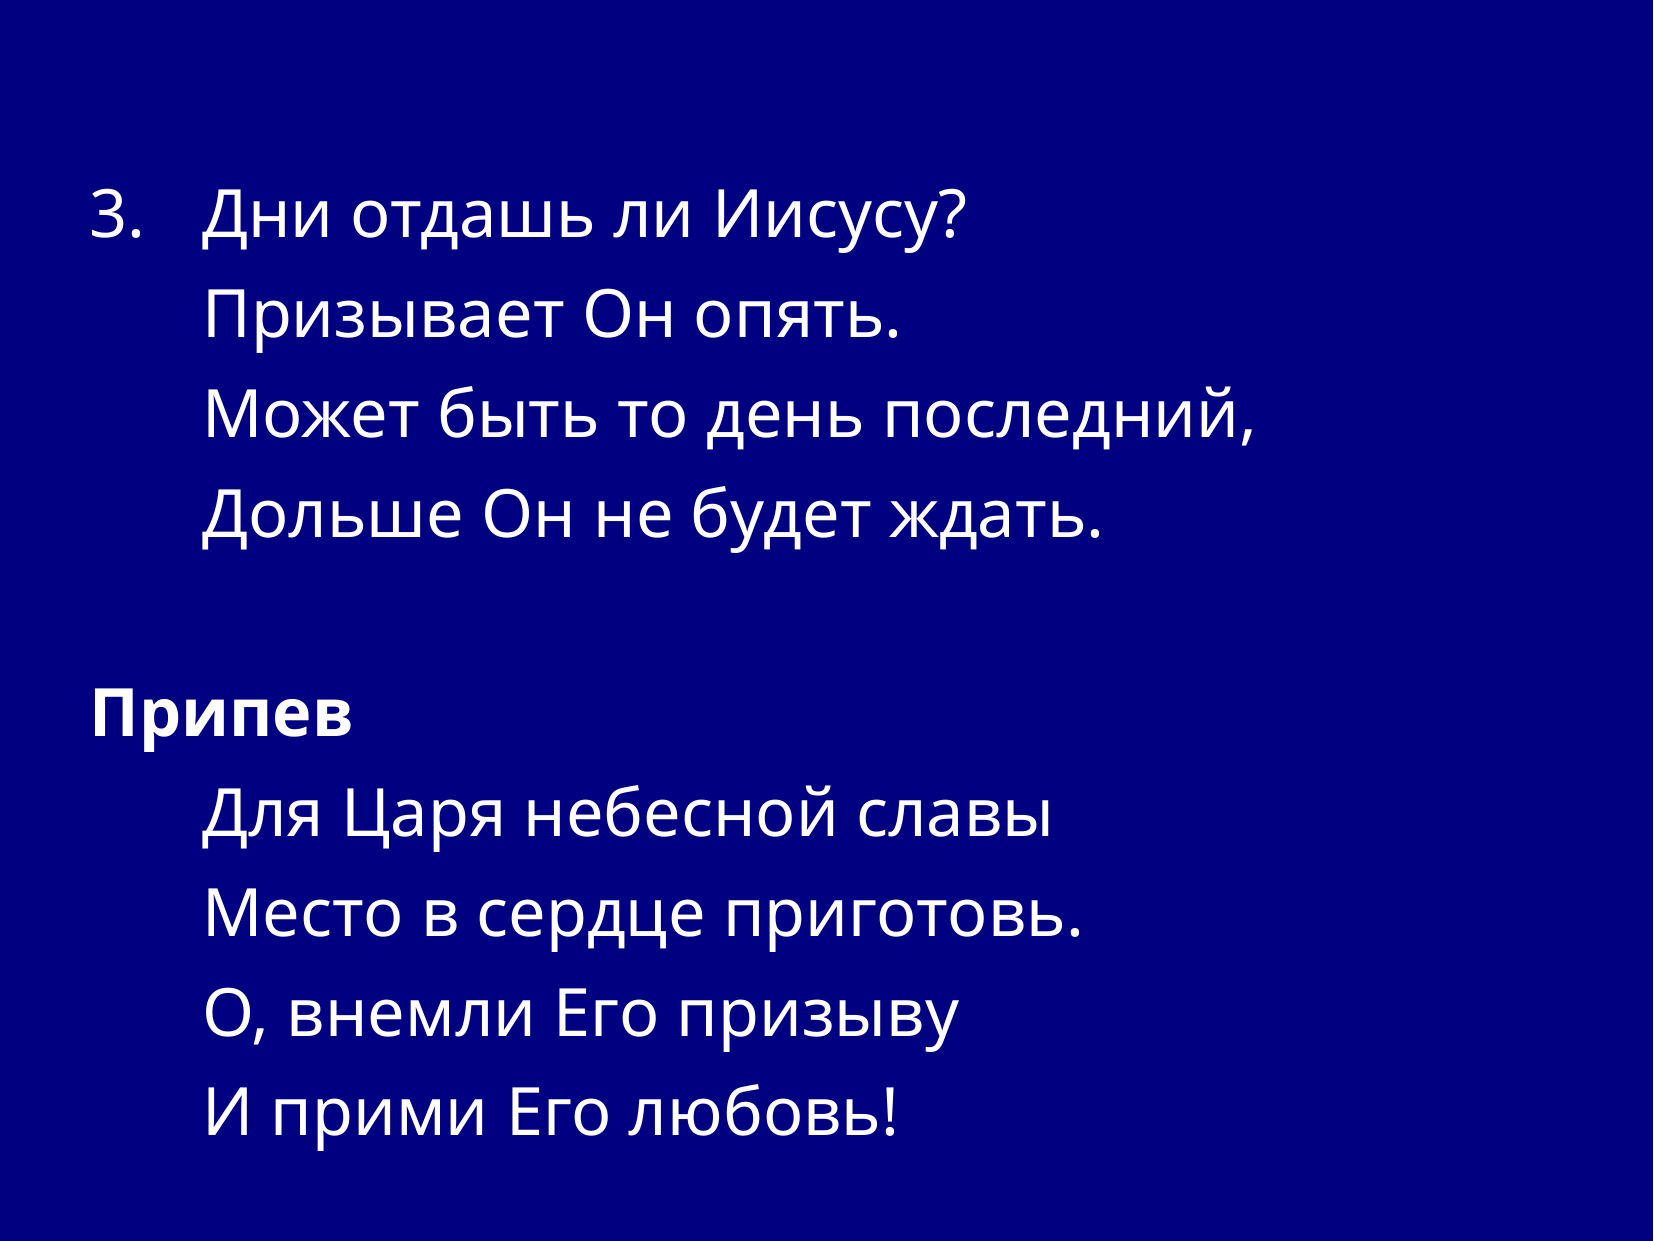

3.	Дни отдашь ли Иисусу?
	Призывает Он опять.
	Может быть то день последний,
	Дольше Он не будет ждать.
Припев
	Для Царя небесной славы
	Место в сердце приготовь.
	О, внемли Его призыву
	И прими Его любовь!